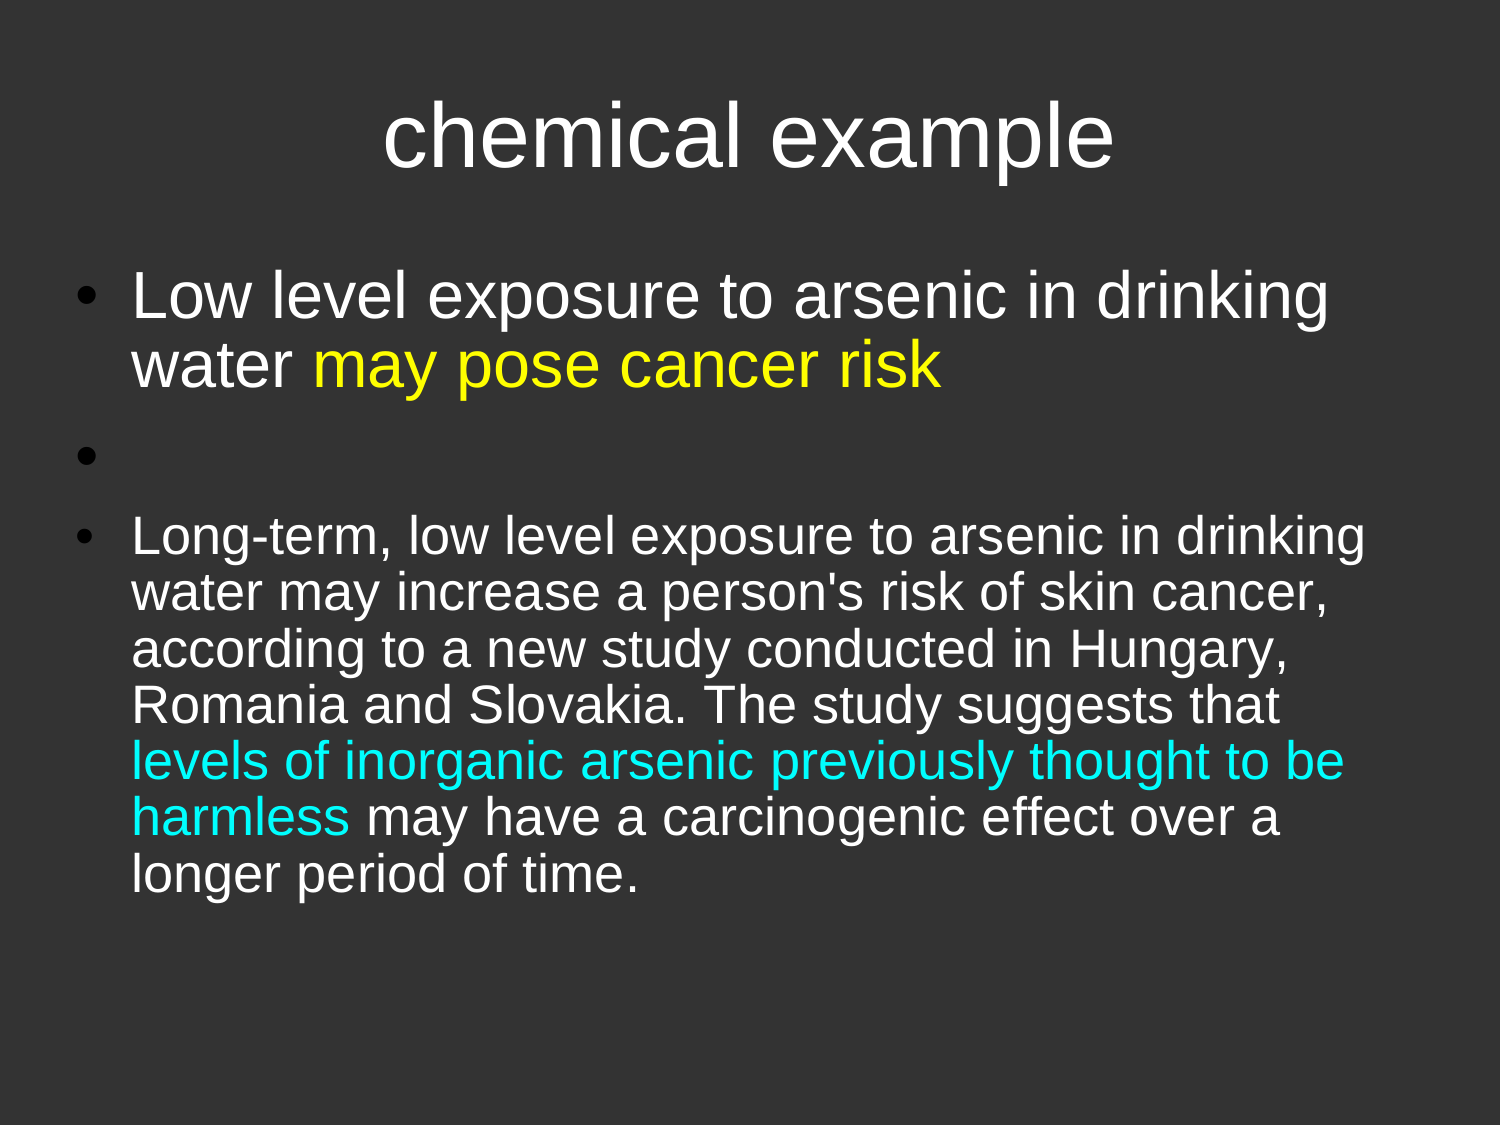

# chemical example
Low level exposure to arsenic in drinking water may pose cancer risk
Long-term, low level exposure to arsenic in drinking water may increase a person's risk of skin cancer, according to a new study conducted in Hungary, Romania and Slovakia. The study suggests that levels of inorganic arsenic previously thought to be harmless may have a carcinogenic effect over a longer period of time.